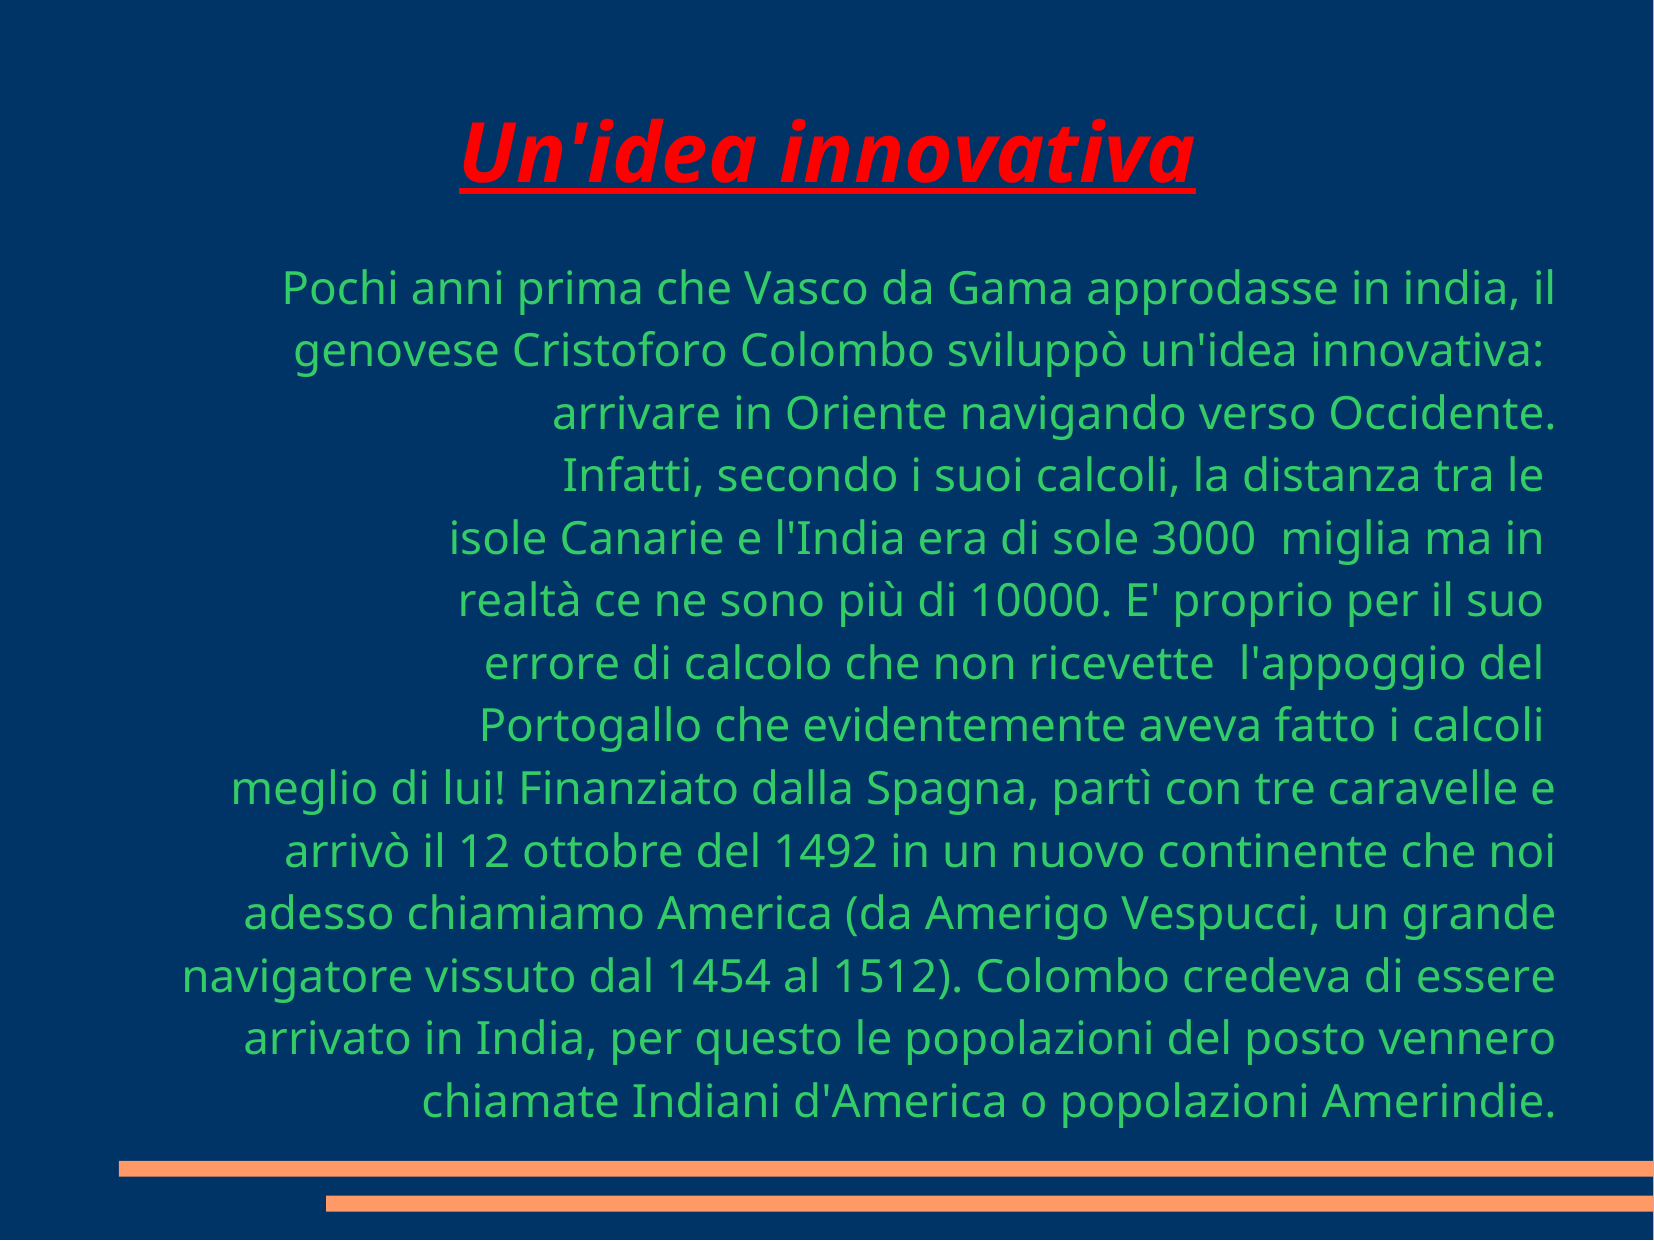

# Un'idea innovativa
Pochi anni prima che Vasco da Gama approdasse in india, il genovese Cristoforo Colombo sviluppò un'idea innovativa:
arrivare in Oriente navigando verso Occidente.
 Infatti, secondo i suoi calcoli, la distanza tra le
isole Canarie e l'India era di sole 3000 miglia ma in
realtà ce ne sono più di 10000. E' proprio per il suo
errore di calcolo che non ricevette l'appoggio del
Portogallo che evidentemente aveva fatto i calcoli
meglio di lui! Finanziato dalla Spagna, partì con tre caravelle e arrivò il 12 ottobre del 1492 in un nuovo continente che noi adesso chiamiamo America (da Amerigo Vespucci, un grande navigatore vissuto dal 1454 al 1512). Colombo credeva di essere arrivato in India, per questo le popolazioni del posto vennero chiamate Indiani d'America o popolazioni Amerindie.